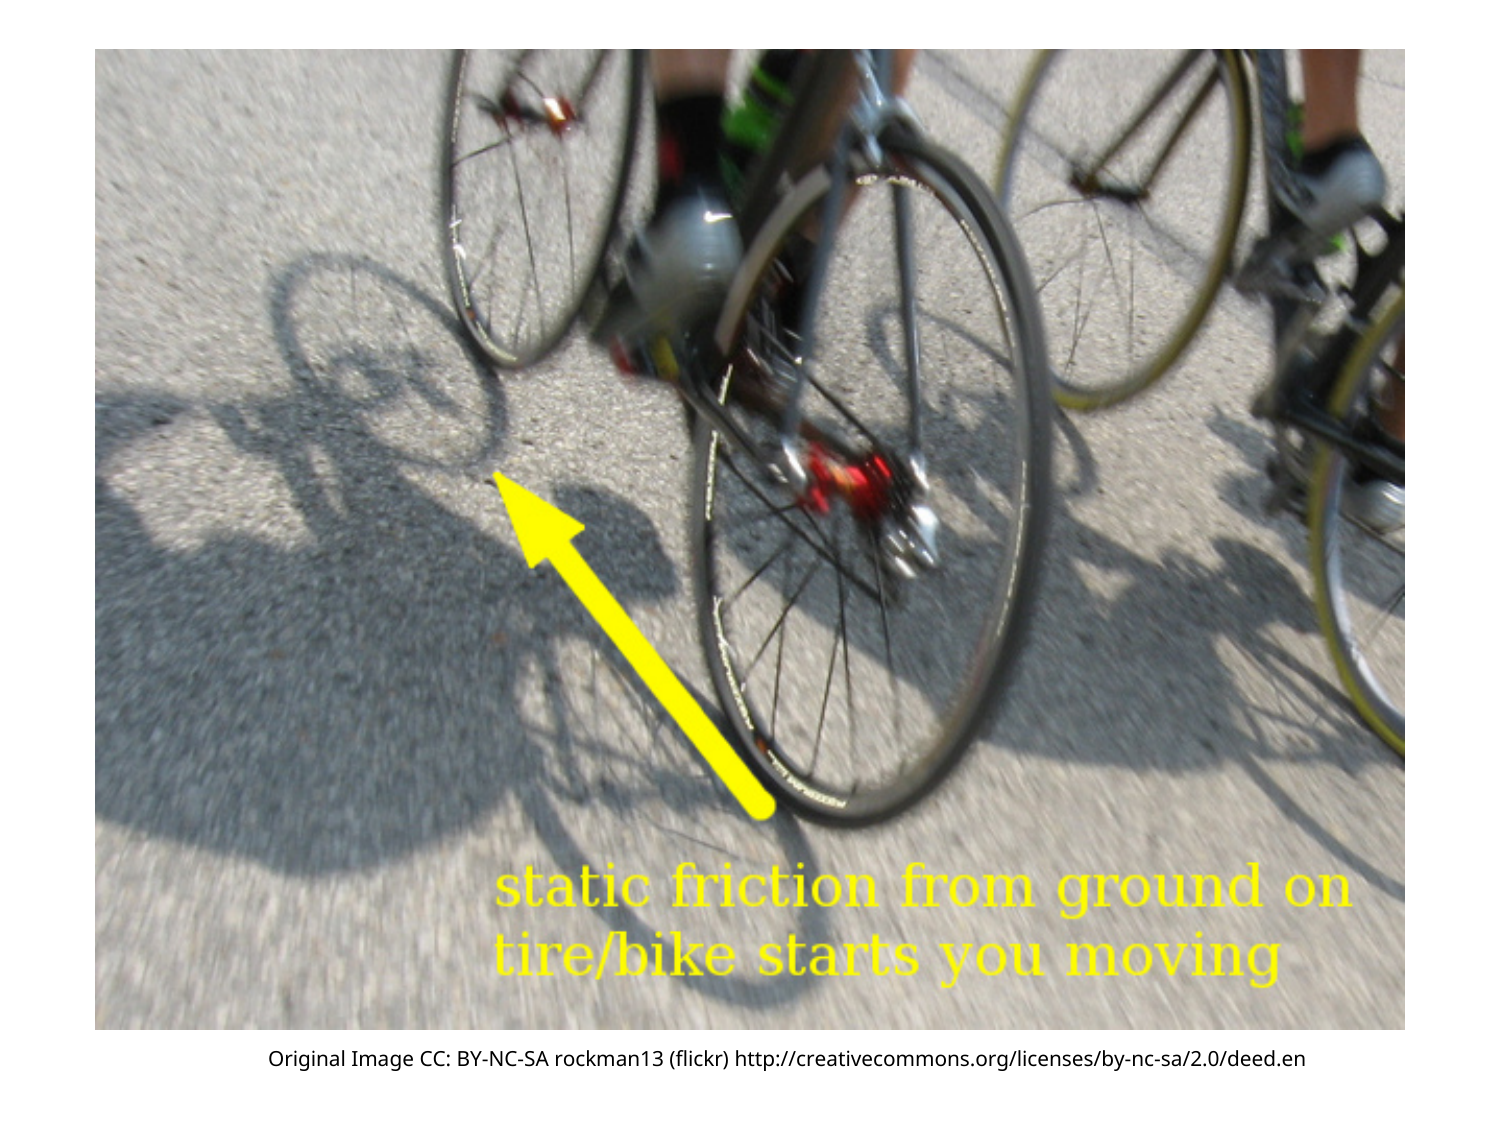

Original Image CC: BY-NC-SA rockman13 (flickr) http://creativecommons.org/licenses/by-nc-sa/2.0/deed.en